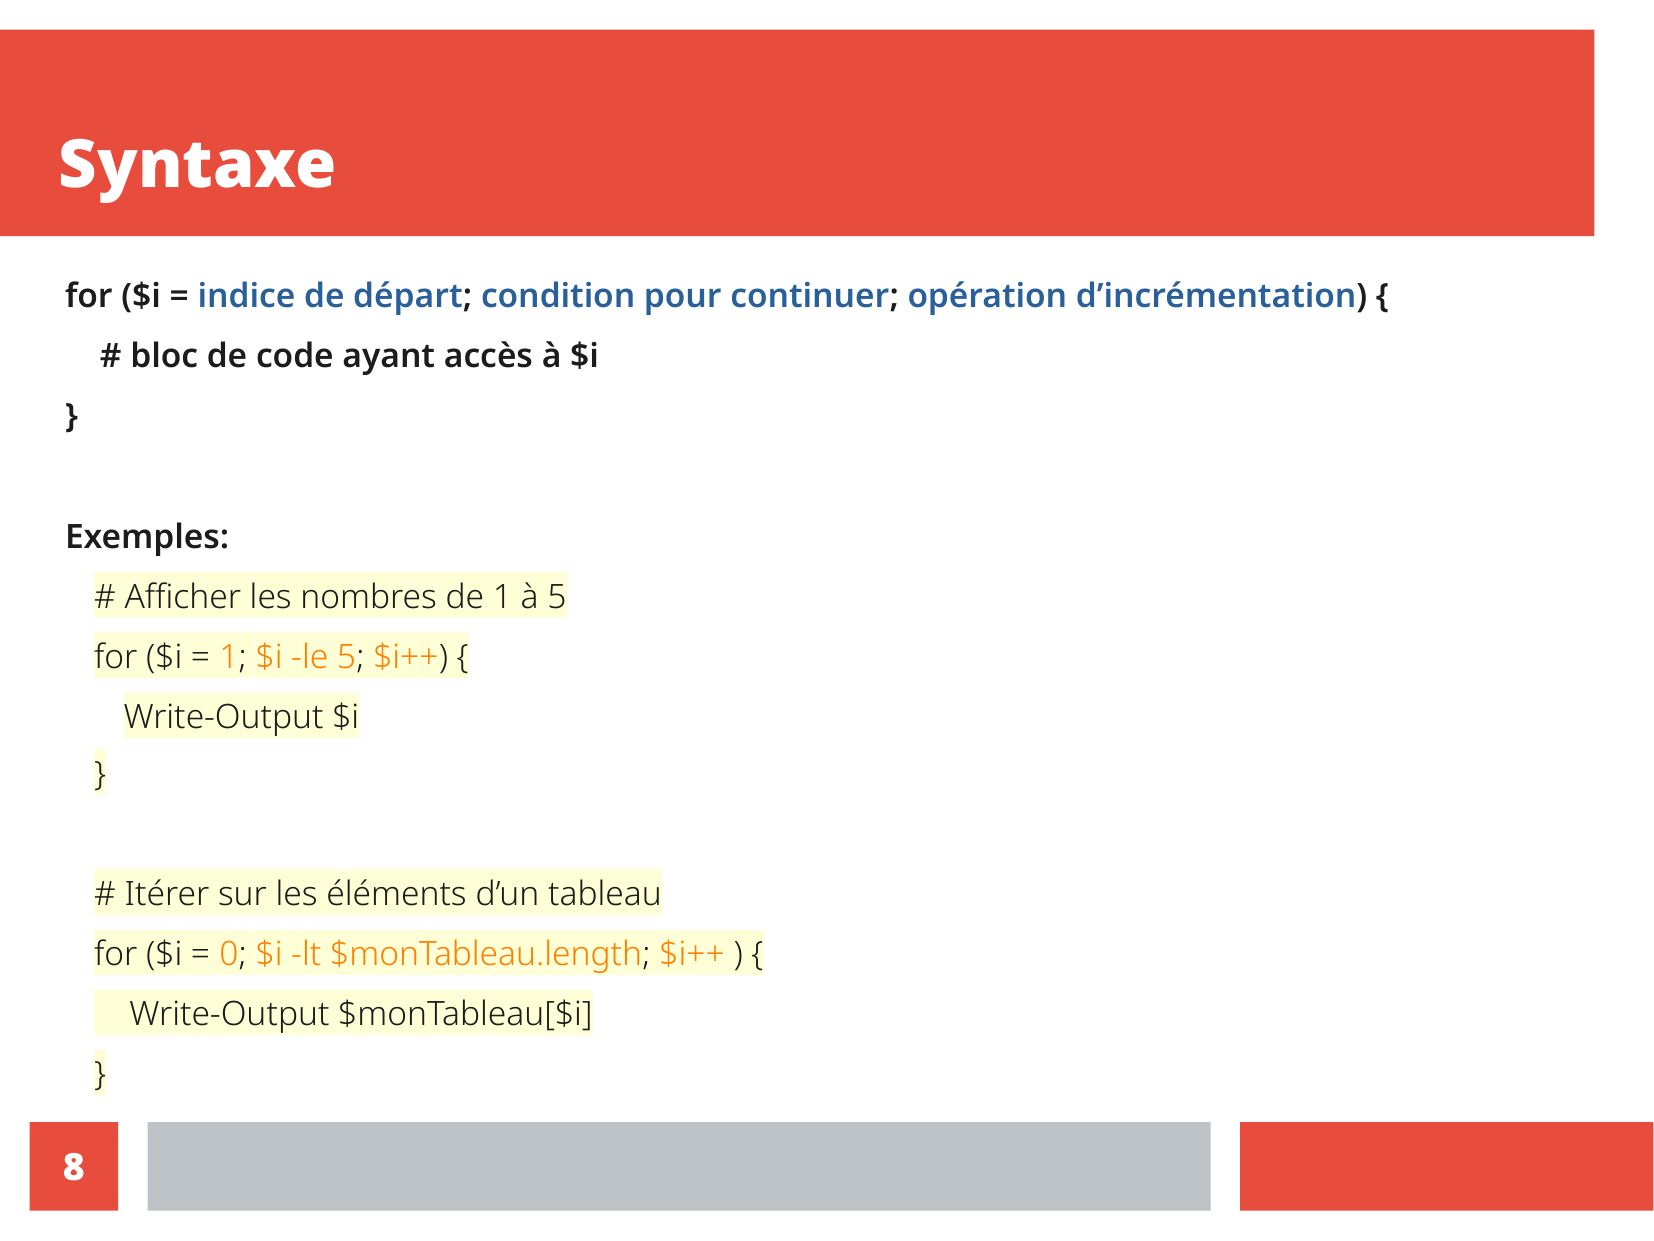

# Syntaxe
for ($i = indice de départ; condition pour continuer; opération d’incrémentation) {
 # bloc de code ayant accès à $i
}
Exemples:
# Afficher les nombres de 1 à 5
for ($i = 1; $i -le 5; $i++) {
Write-Output $i
}
# Itérer sur les éléments d’un tableau
for ($i = 0; $i -lt $monTableau.length; $i++ ) {
 Write-Output $monTableau[$i]
}
8